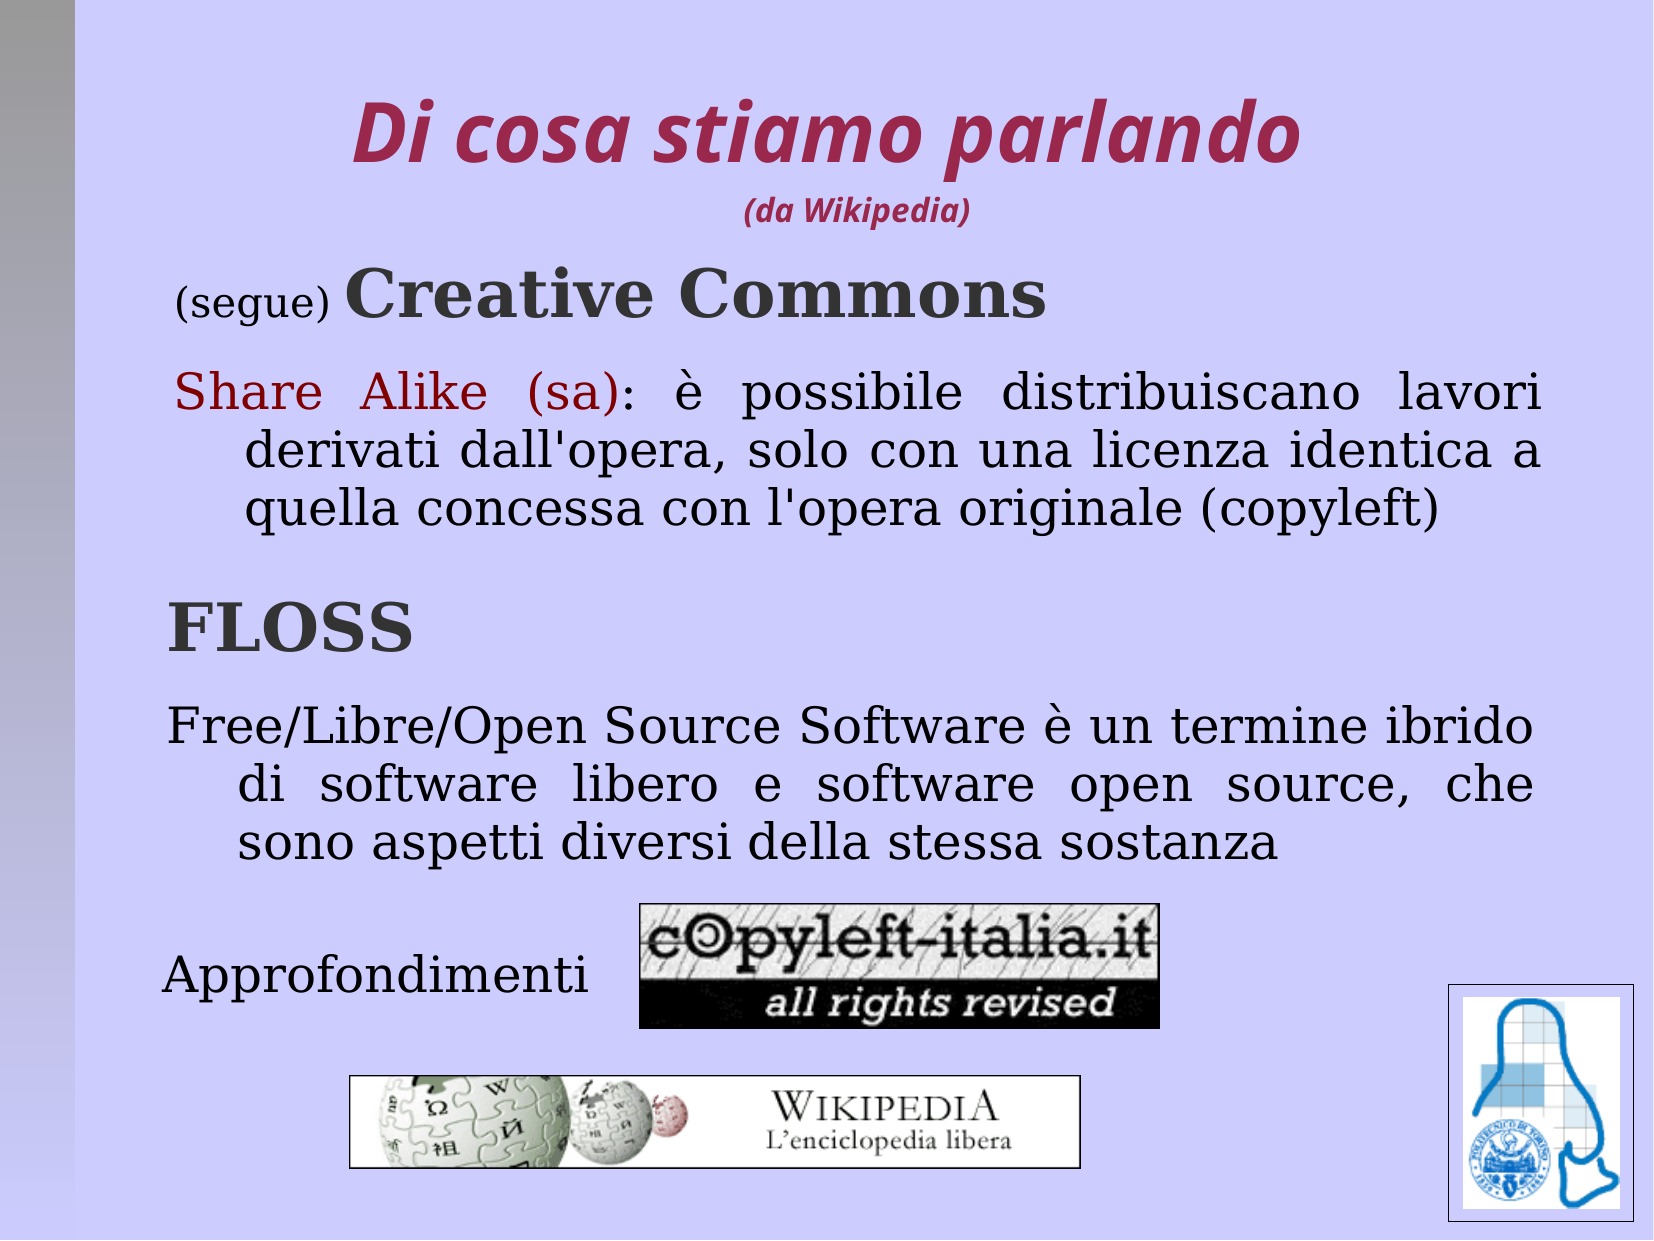

# Di cosa stiamo parlando (da Wikipedia)
(segue) Creative Commons
Share Alike (sa): è possibile distribuiscano lavori derivati dall'opera, solo con una licenza identica a quella concessa con l'opera originale (copyleft)
FLOSS
Free/Libre/Open Source Software è un termine ibrido di software libero e software open source, che sono aspetti diversi della stessa sostanza
Approfondimenti